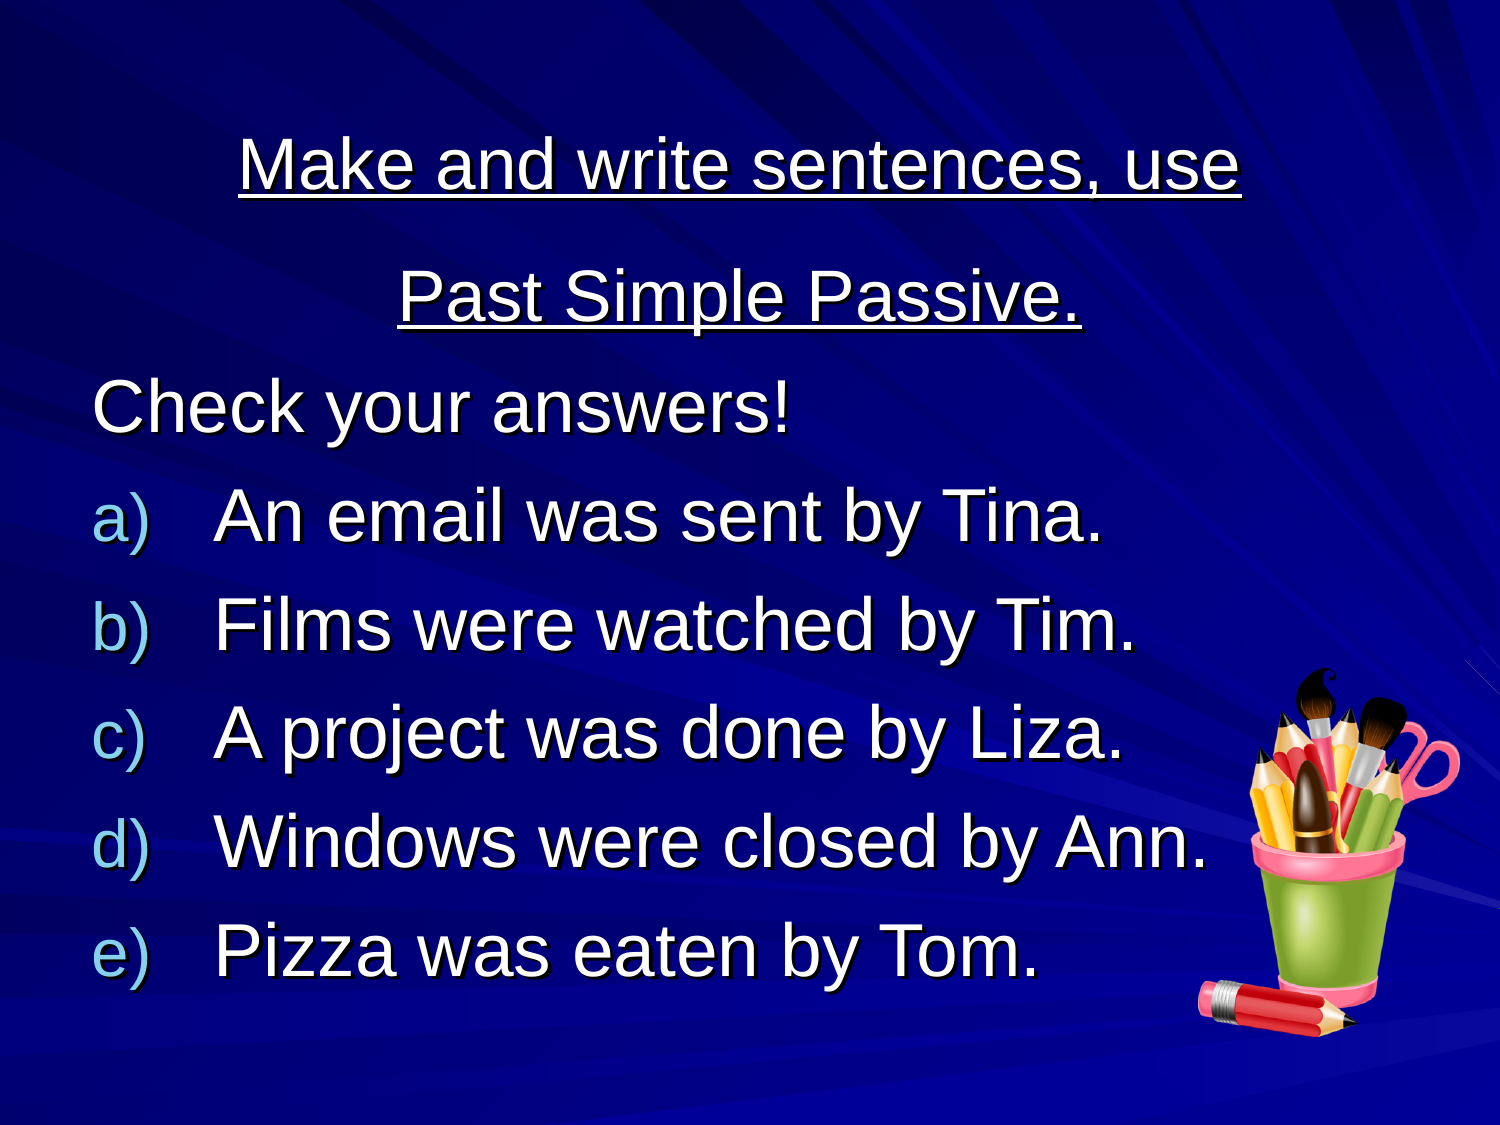

# Make and write sentences, use Past Simple Passive.
Check your answers!
An email was sent by Tina.
Films were watched by Tim.
A project was done by Liza.
Windows were closed by Ann.
Pizza was eaten by Tom.